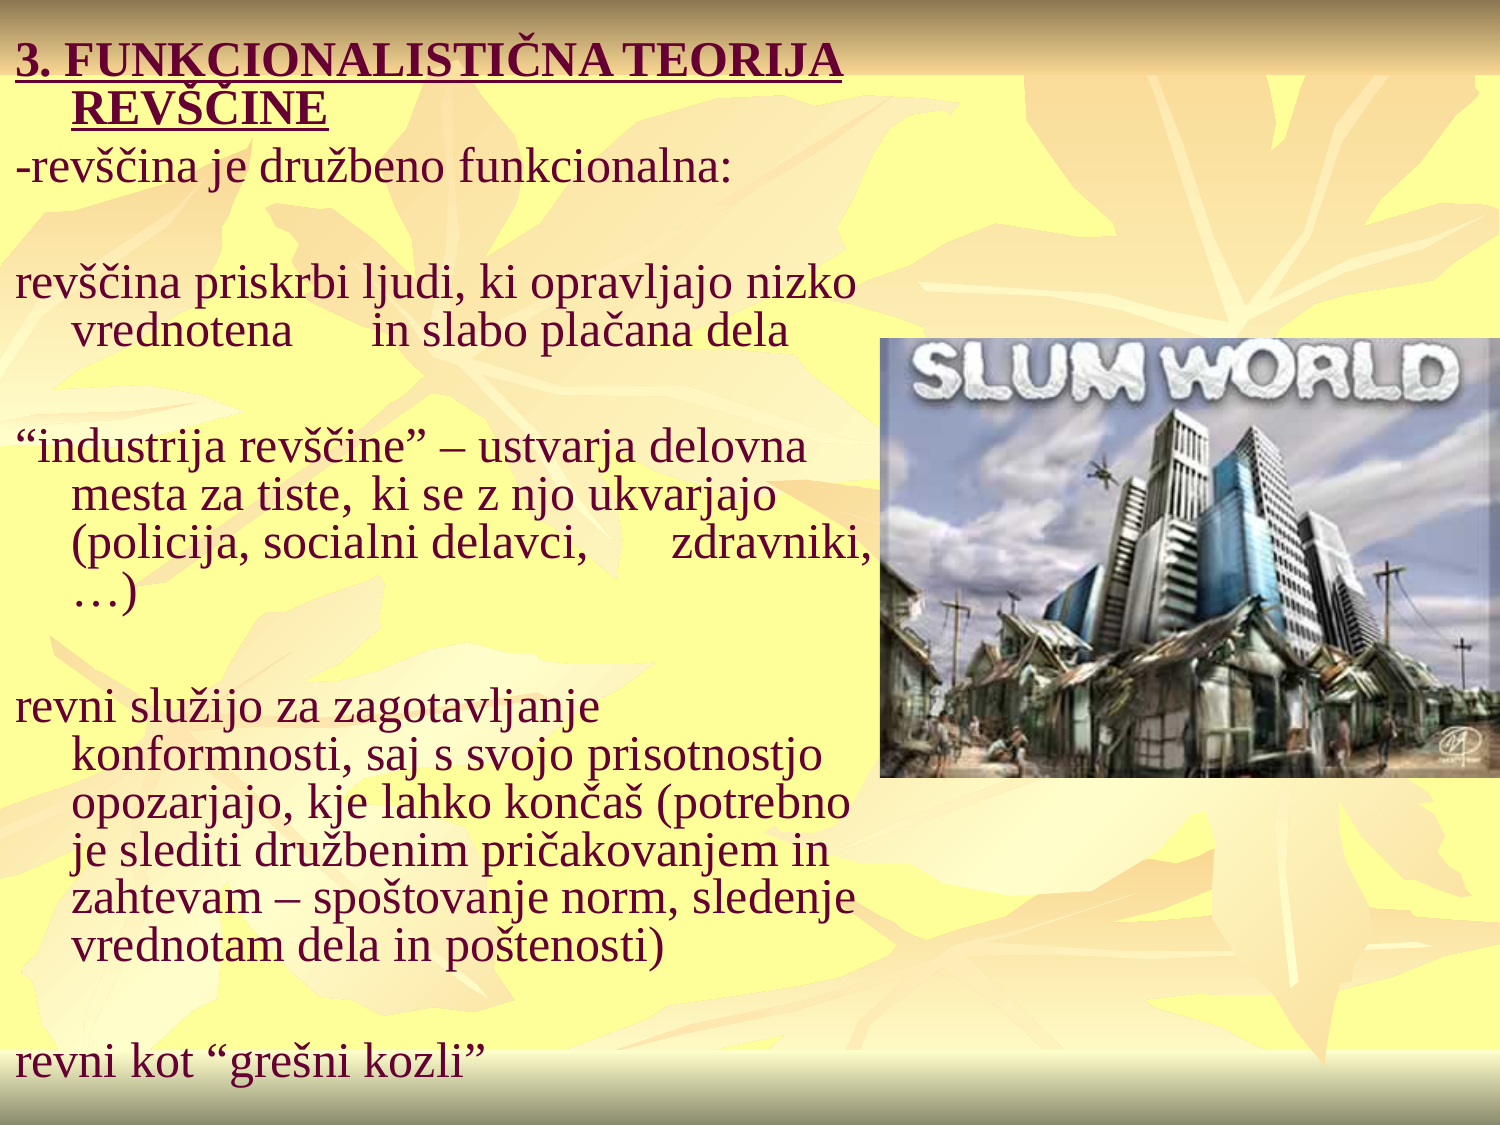

# 3. FUNKCIONALISTIČNA TEORIJA REVŠČINE
-revščina je družbeno funkcionalna:
revščina priskrbi ljudi, ki opravljajo nizko vrednotena 	in slabo plačana dela
“industrija revščine” – ustvarja delovna mesta za tiste, 	ki se z njo ukvarjajo (policija, socialni delavci, 	zdravniki,…)
revni služijo za zagotavljanje konformnosti, saj s svojo prisotnostjo opozarjajo, kje lahko končaš (potrebno je slediti družbenim pričakovanjem in zahtevam – spoštovanje norm, sledenje vrednotam dela in poštenosti)
revni kot “grešni kozli”